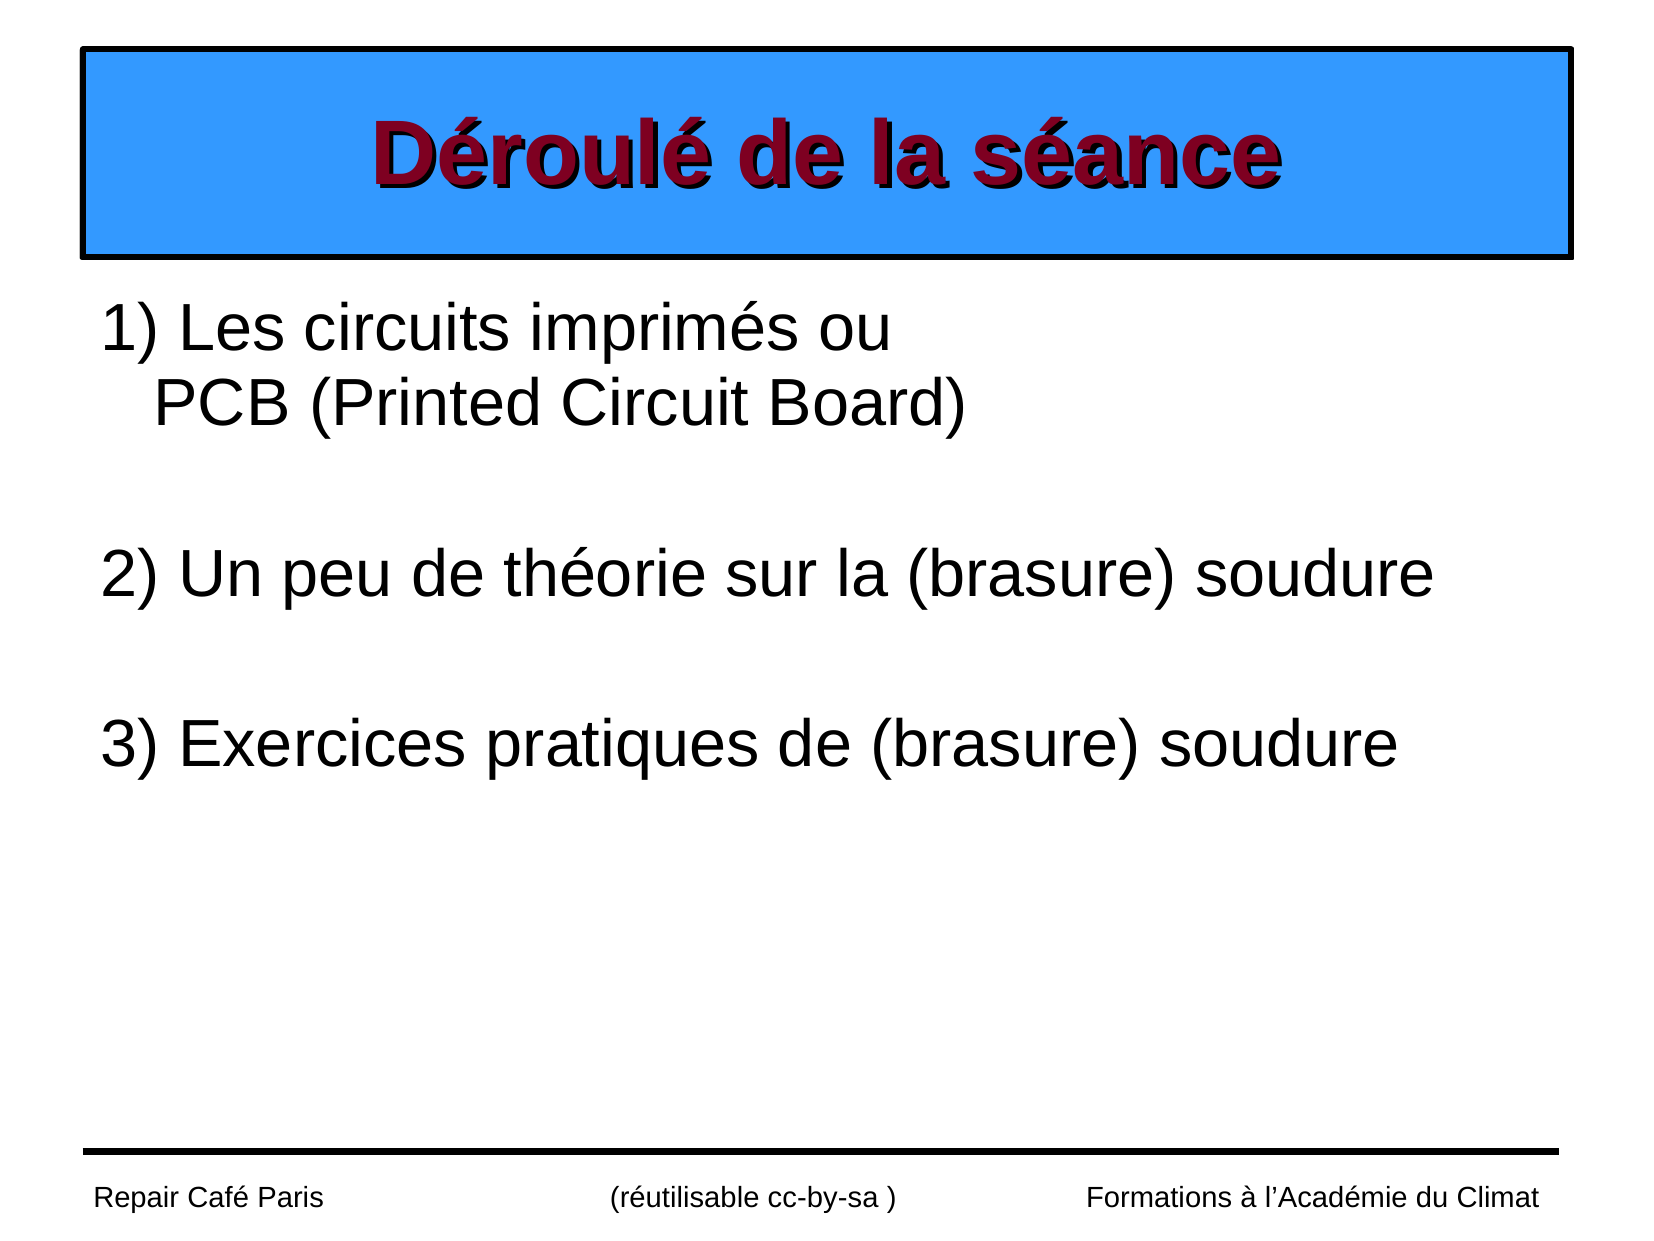

# Déroulé de la séance
 Les circuits imprimés ou
PCB (Printed Circuit Board)
 Un peu de théorie sur la (brasure) soudure
 Exercices pratiques de (brasure) soudure